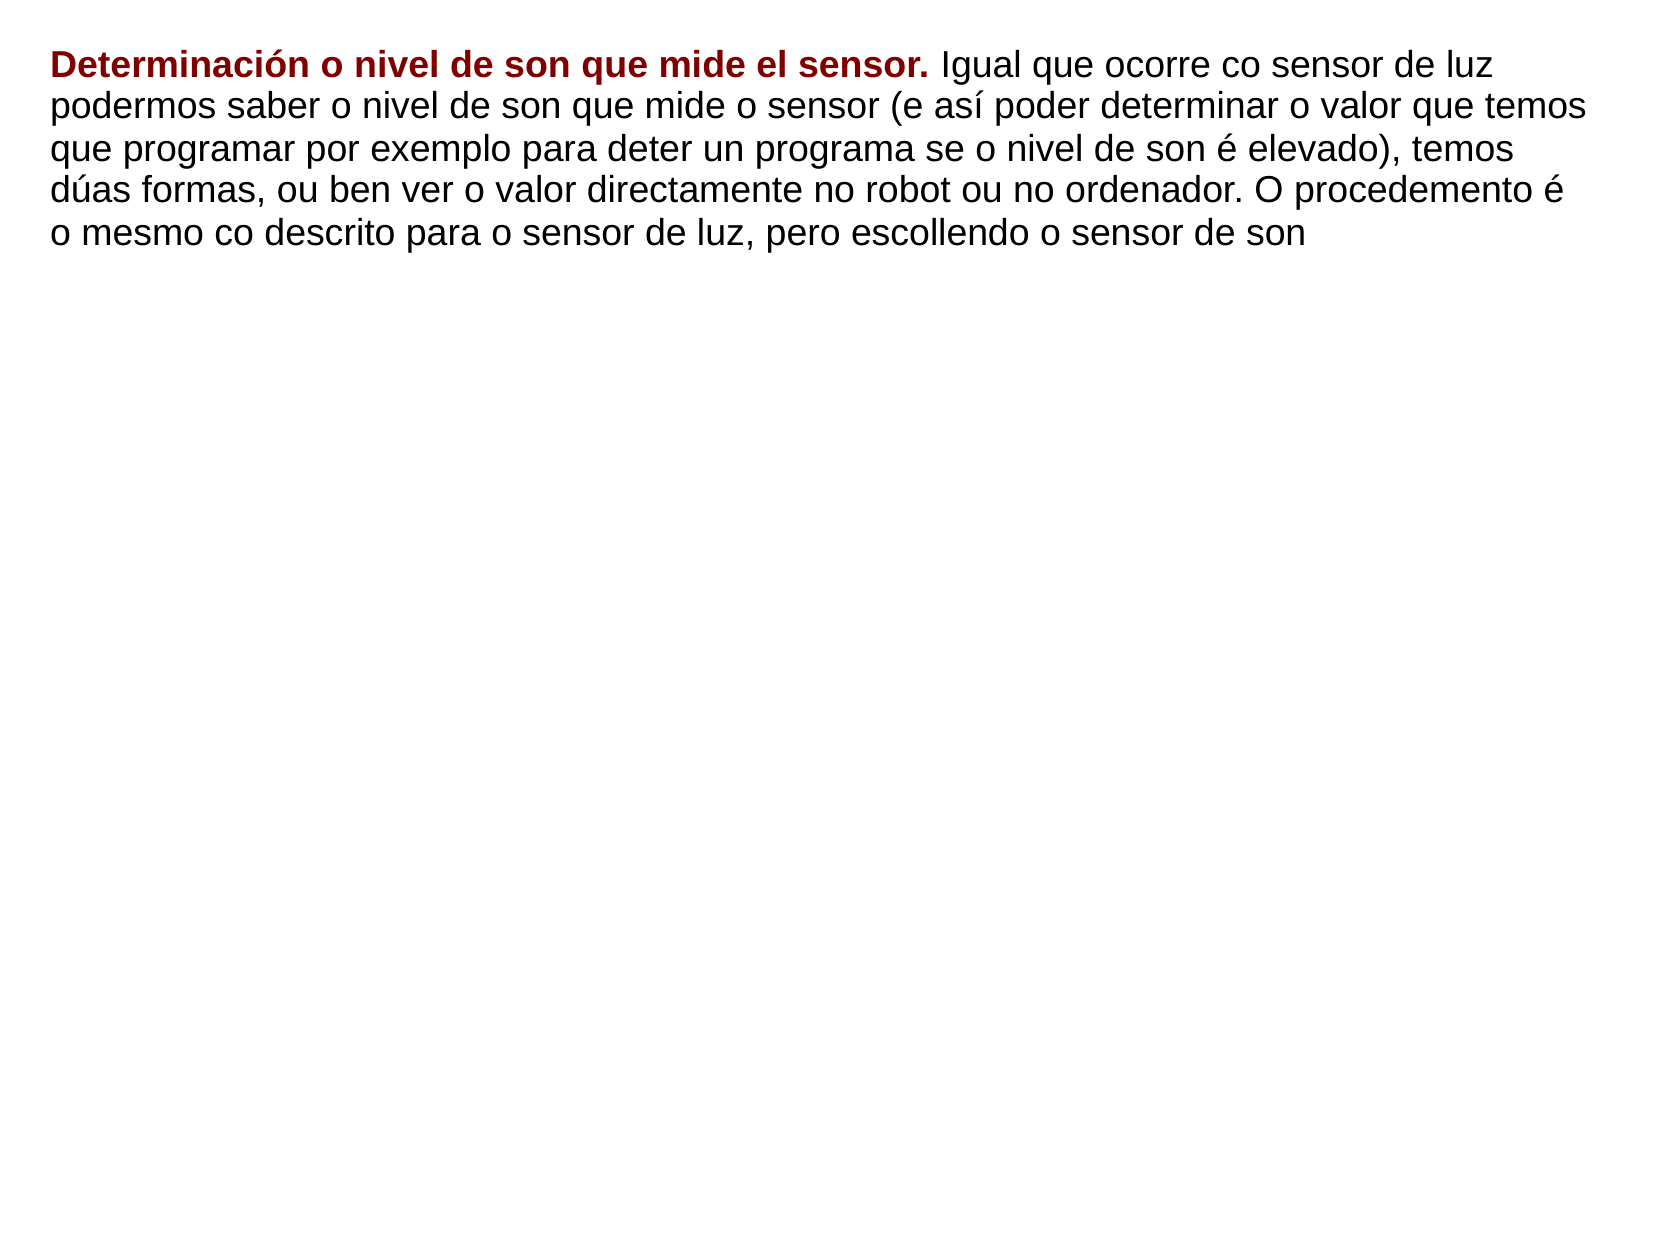

Determinación o nivel de son que mide el sensor. Igual que ocorre co sensor de luz podermos saber o nivel de son que mide o sensor (e así poder determinar o valor que temos que programar por exemplo para deter un programa se o nivel de son é elevado), temos dúas formas, ou ben ver o valor directamente no robot ou no ordenador. O procedemento é o mesmo co descrito para o sensor de luz, pero escollendo o sensor de son